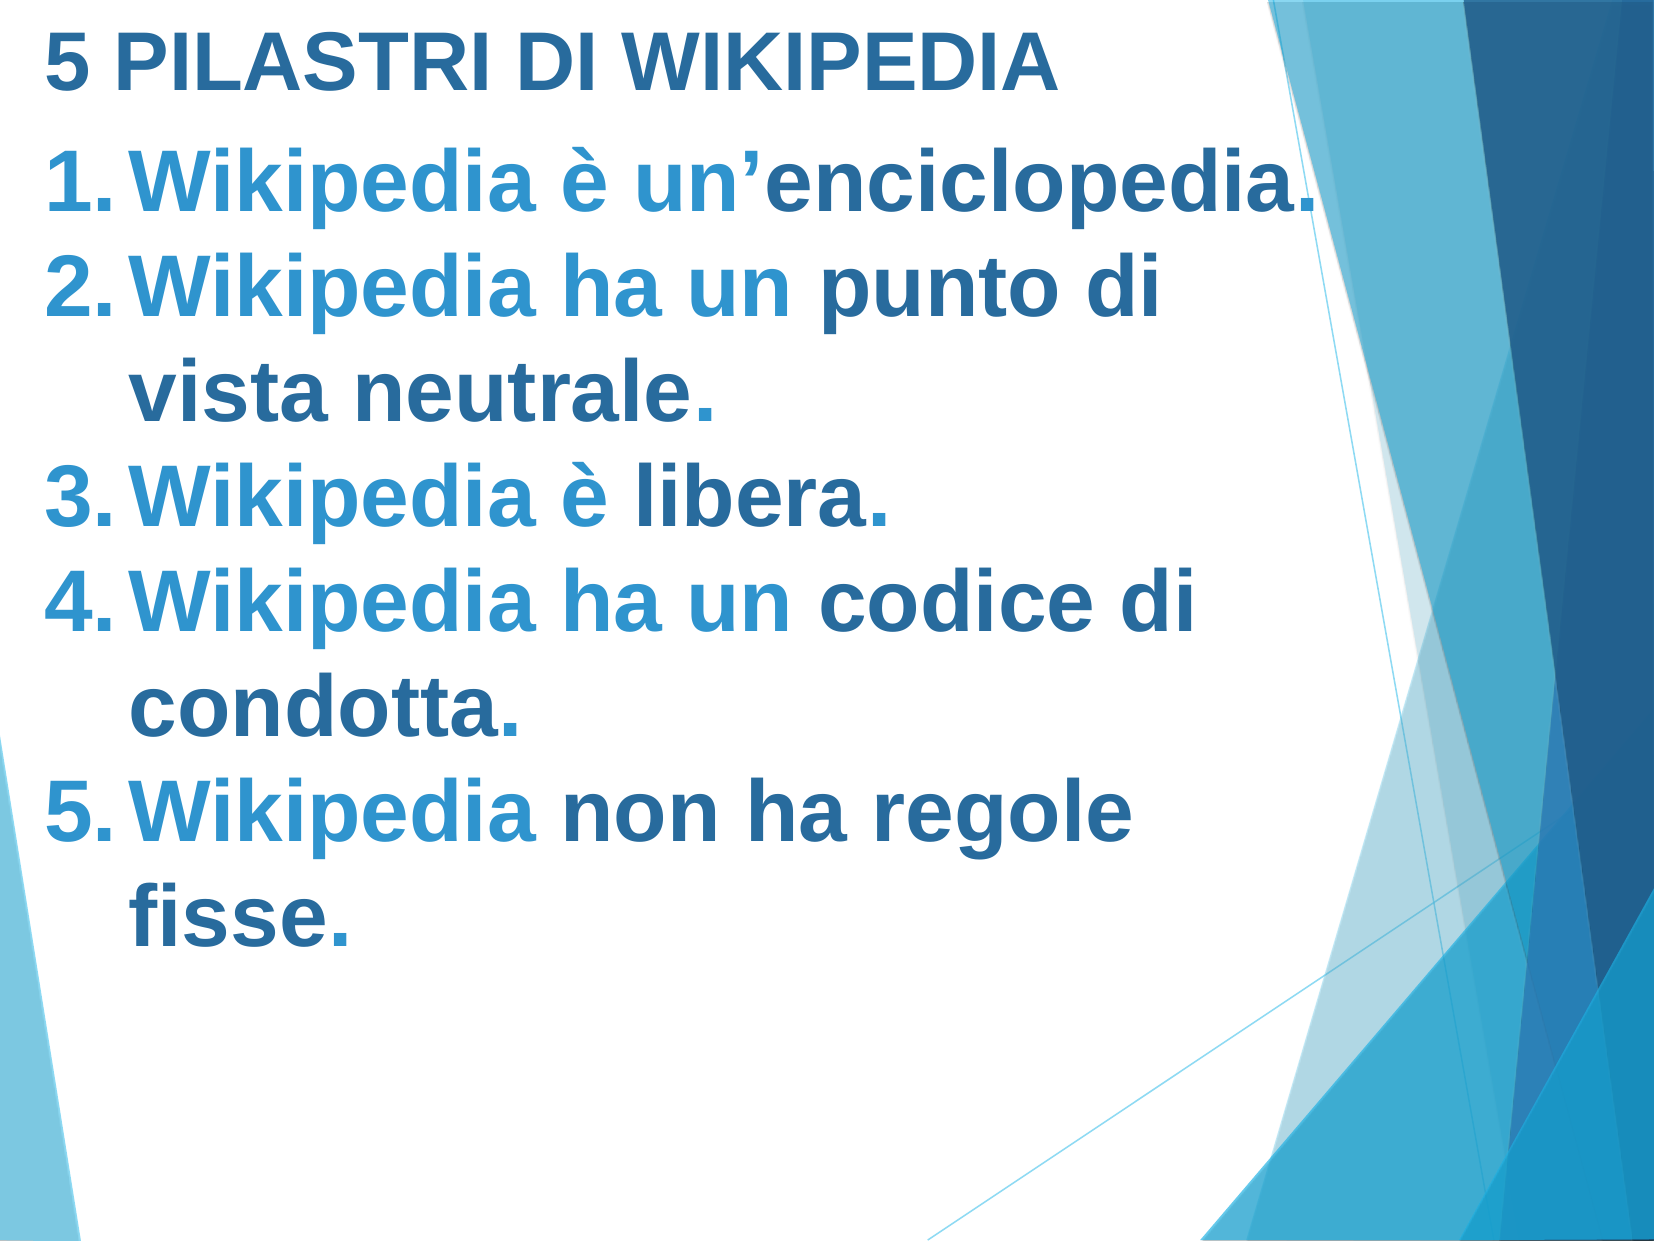

5 PILASTRI DI WIKIPEDIA
Wikipedia è un’enciclopedia.
Wikipedia ha un punto di vista neutrale.
Wikipedia è libera.
Wikipedia ha un codice di condotta.
Wikipedia non ha regole fisse.